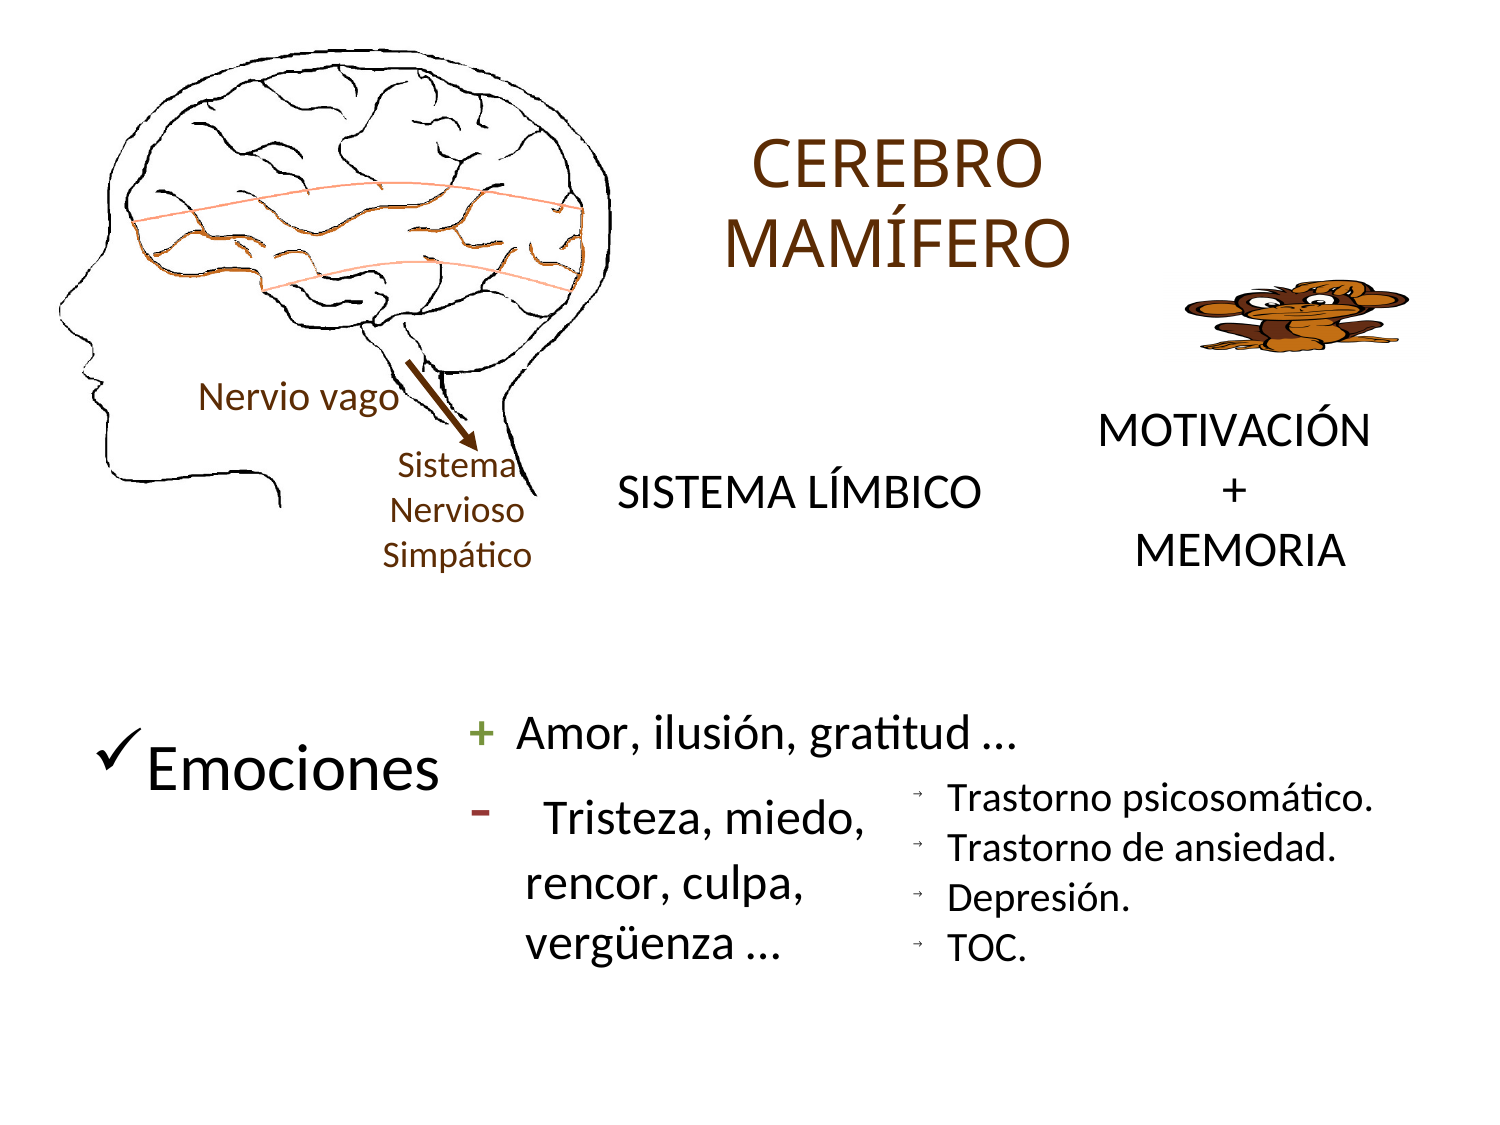

CEREBRO MAMÍFERO
Nervio vago
MOTIVACIÓN
+
MEMORIA
Sistema Nervioso Simpático
SISTEMA LÍMBICO
+ Amor, ilusión, gratitud …
- Tristeza, miedo,
 rencor, culpa,
 vergüenza …
Emociones
Trastorno psicosomático.
Trastorno de ansiedad.
Depresión.
TOC.